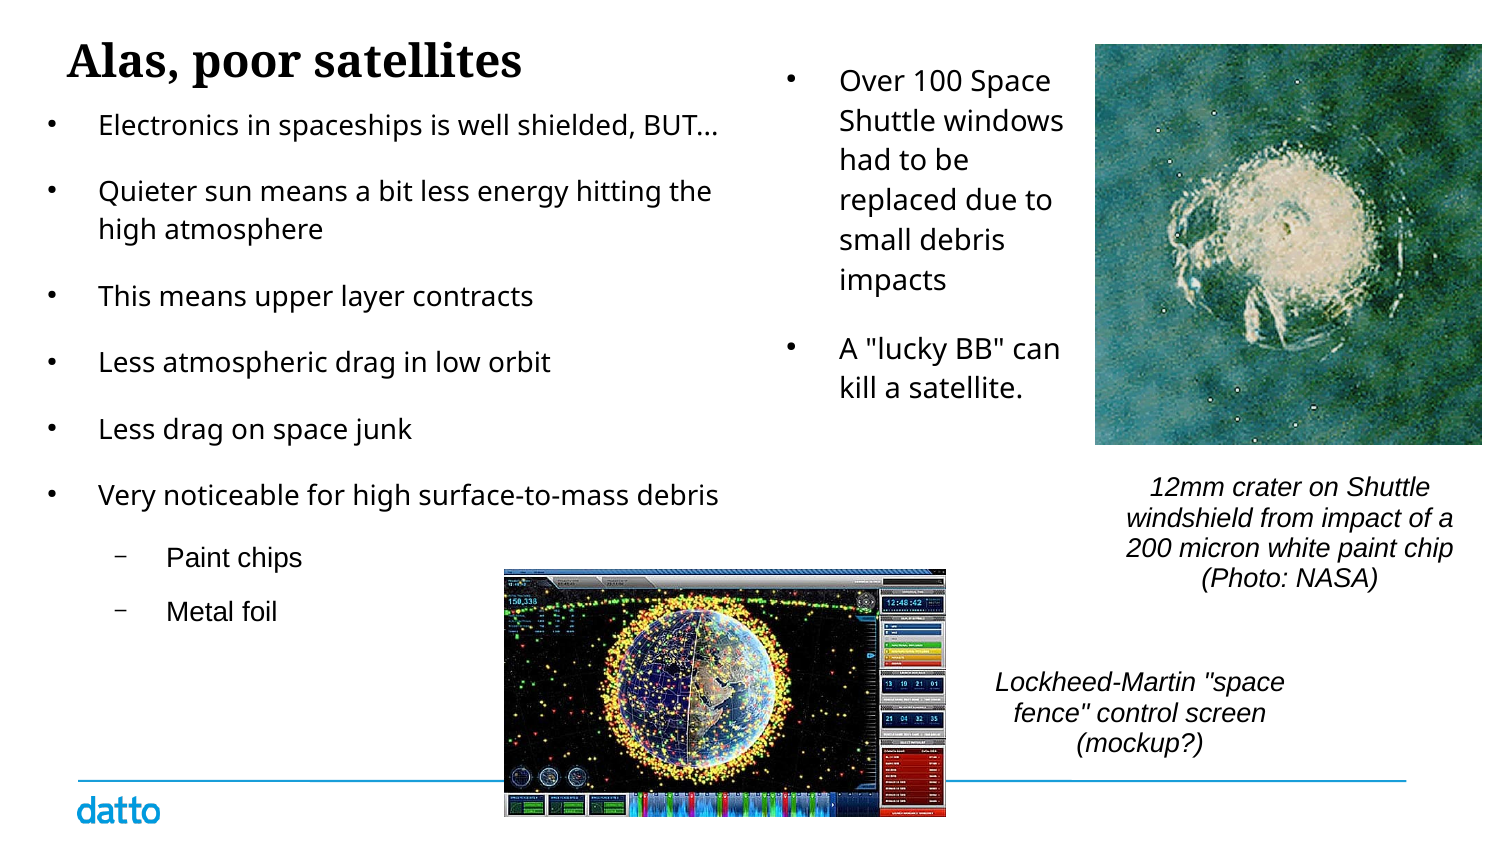

# Alas, poor satellites
Over 100 Space Shuttle windows had to be replaced due to small debris impacts
A "lucky BB" can kill a satellite.
Electronics in spaceships is well shielded, BUT...
Quieter sun means a bit less energy hitting the high atmosphere
This means upper layer contracts
Less atmospheric drag in low orbit
Less drag on space junk
Very noticeable for high surface-to-mass debris
Paint chips
Metal foil
12mm crater on Shuttle windshield from impact of a 200 micron white paint chip (Photo: NASA)
Lockheed-Martin "space fence" control screen (mockup?)